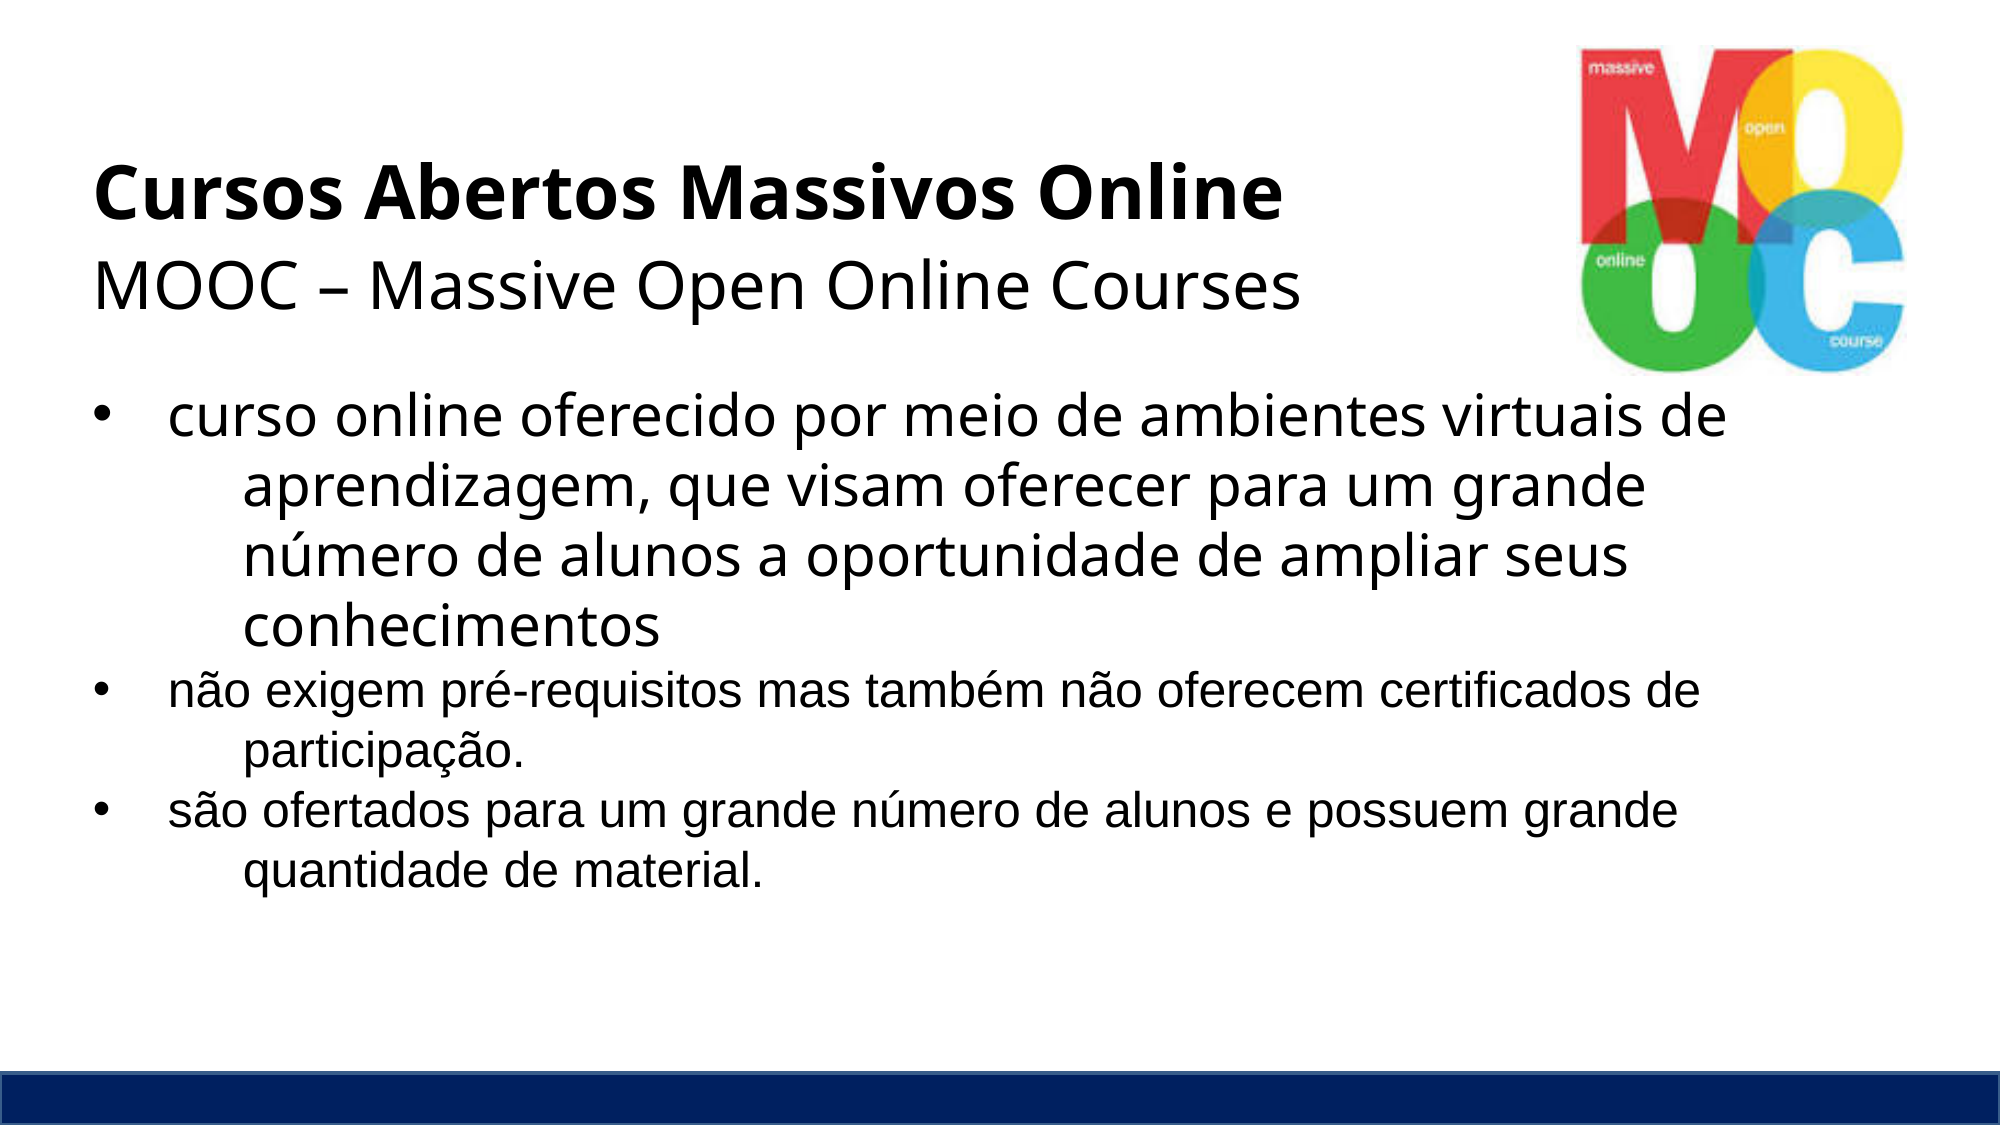

Cursos Abertos Massivos Online
MOOC – Massive Open Online Courses
curso online oferecido por meio de ambientes virtuais de aprendizagem, que visam oferecer para um grande número de alunos a oportunidade de ampliar seus conhecimentos
não exigem pré-requisitos mas também não oferecem certificados de participação.
são ofertados para um grande número de alunos e possuem grande quantidade de material.